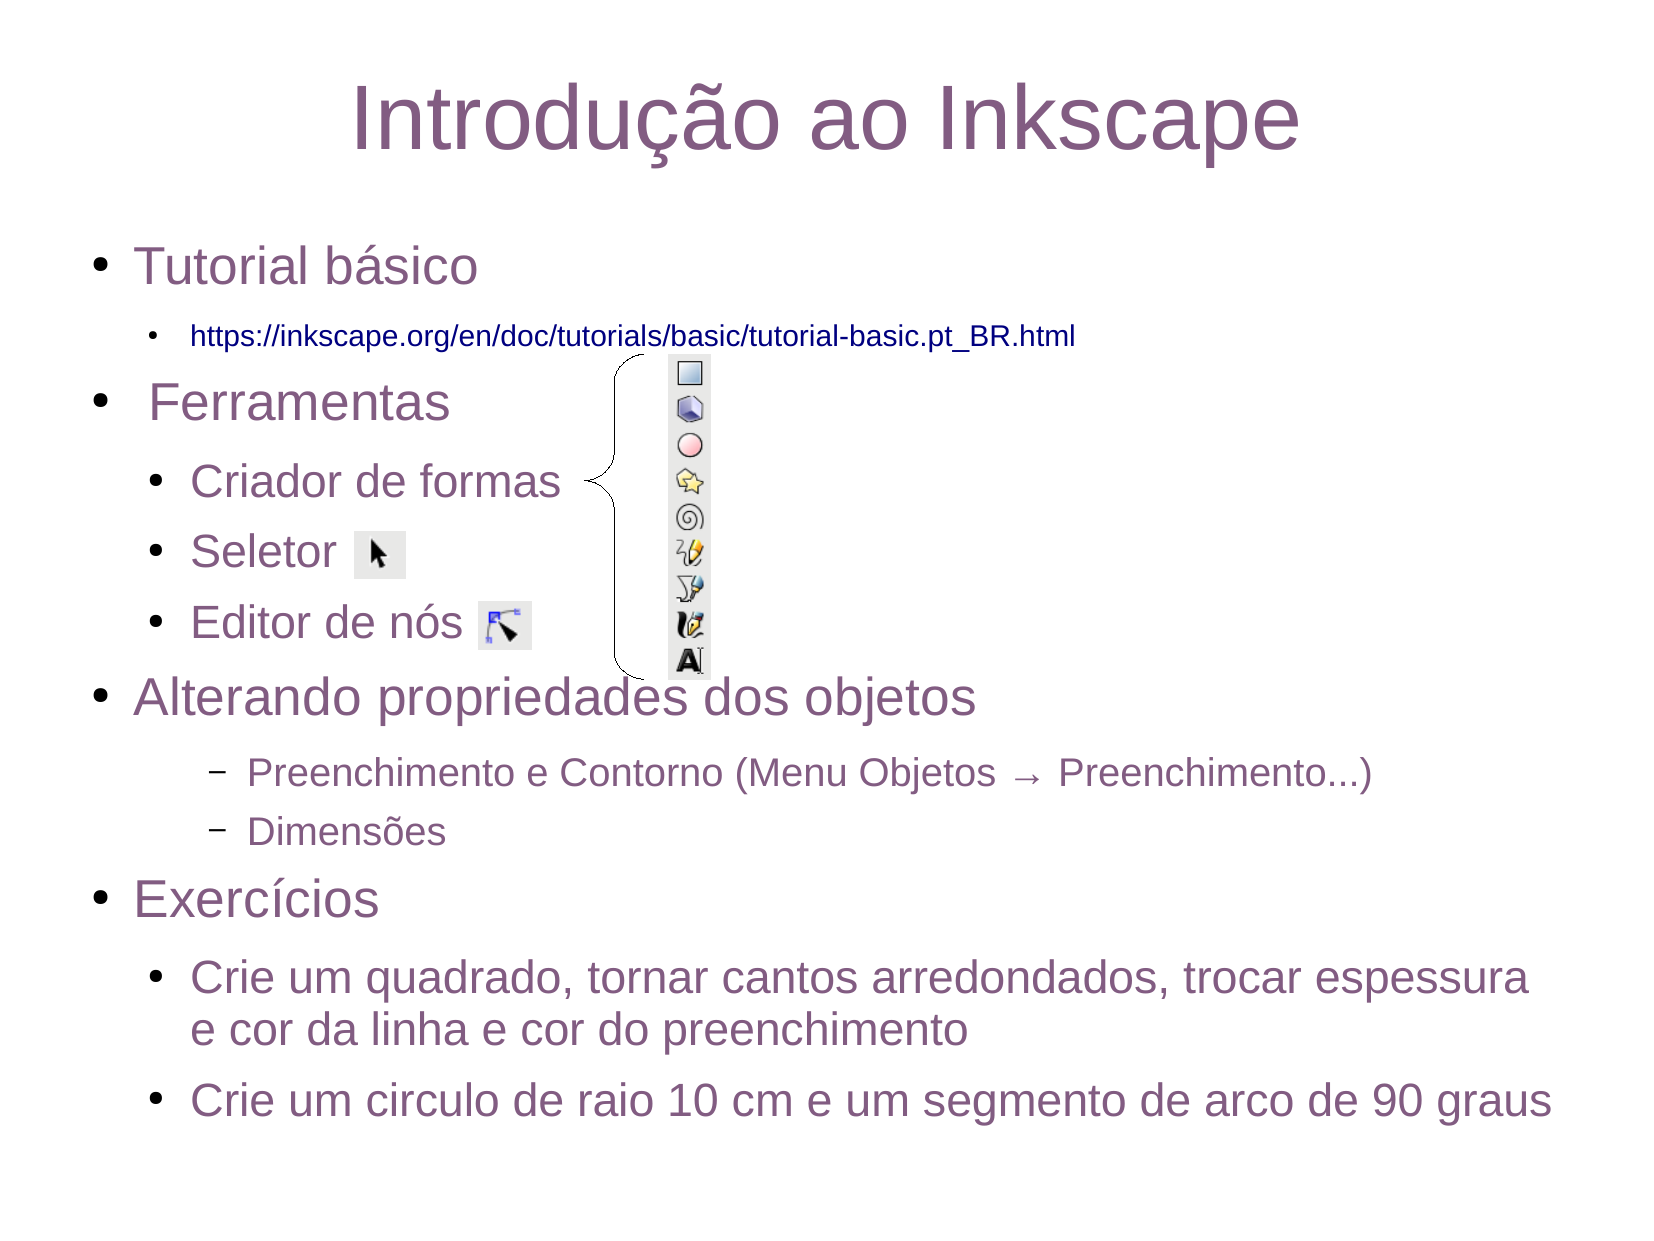

# Introdução ao Inkscape
Tutorial básico
https://inkscape.org/en/doc/tutorials/basic/tutorial-basic.pt_BR.html
 Ferramentas
Criador de formas
Seletor
Editor de nós
Alterando propriedades dos objetos
Preenchimento e Contorno (Menu Objetos → Preenchimento...)
Dimensões
Exercícios
Crie um quadrado, tornar cantos arredondados, trocar espessura e cor da linha e cor do preenchimento
Crie um circulo de raio 10 cm e um segmento de arco de 90 graus